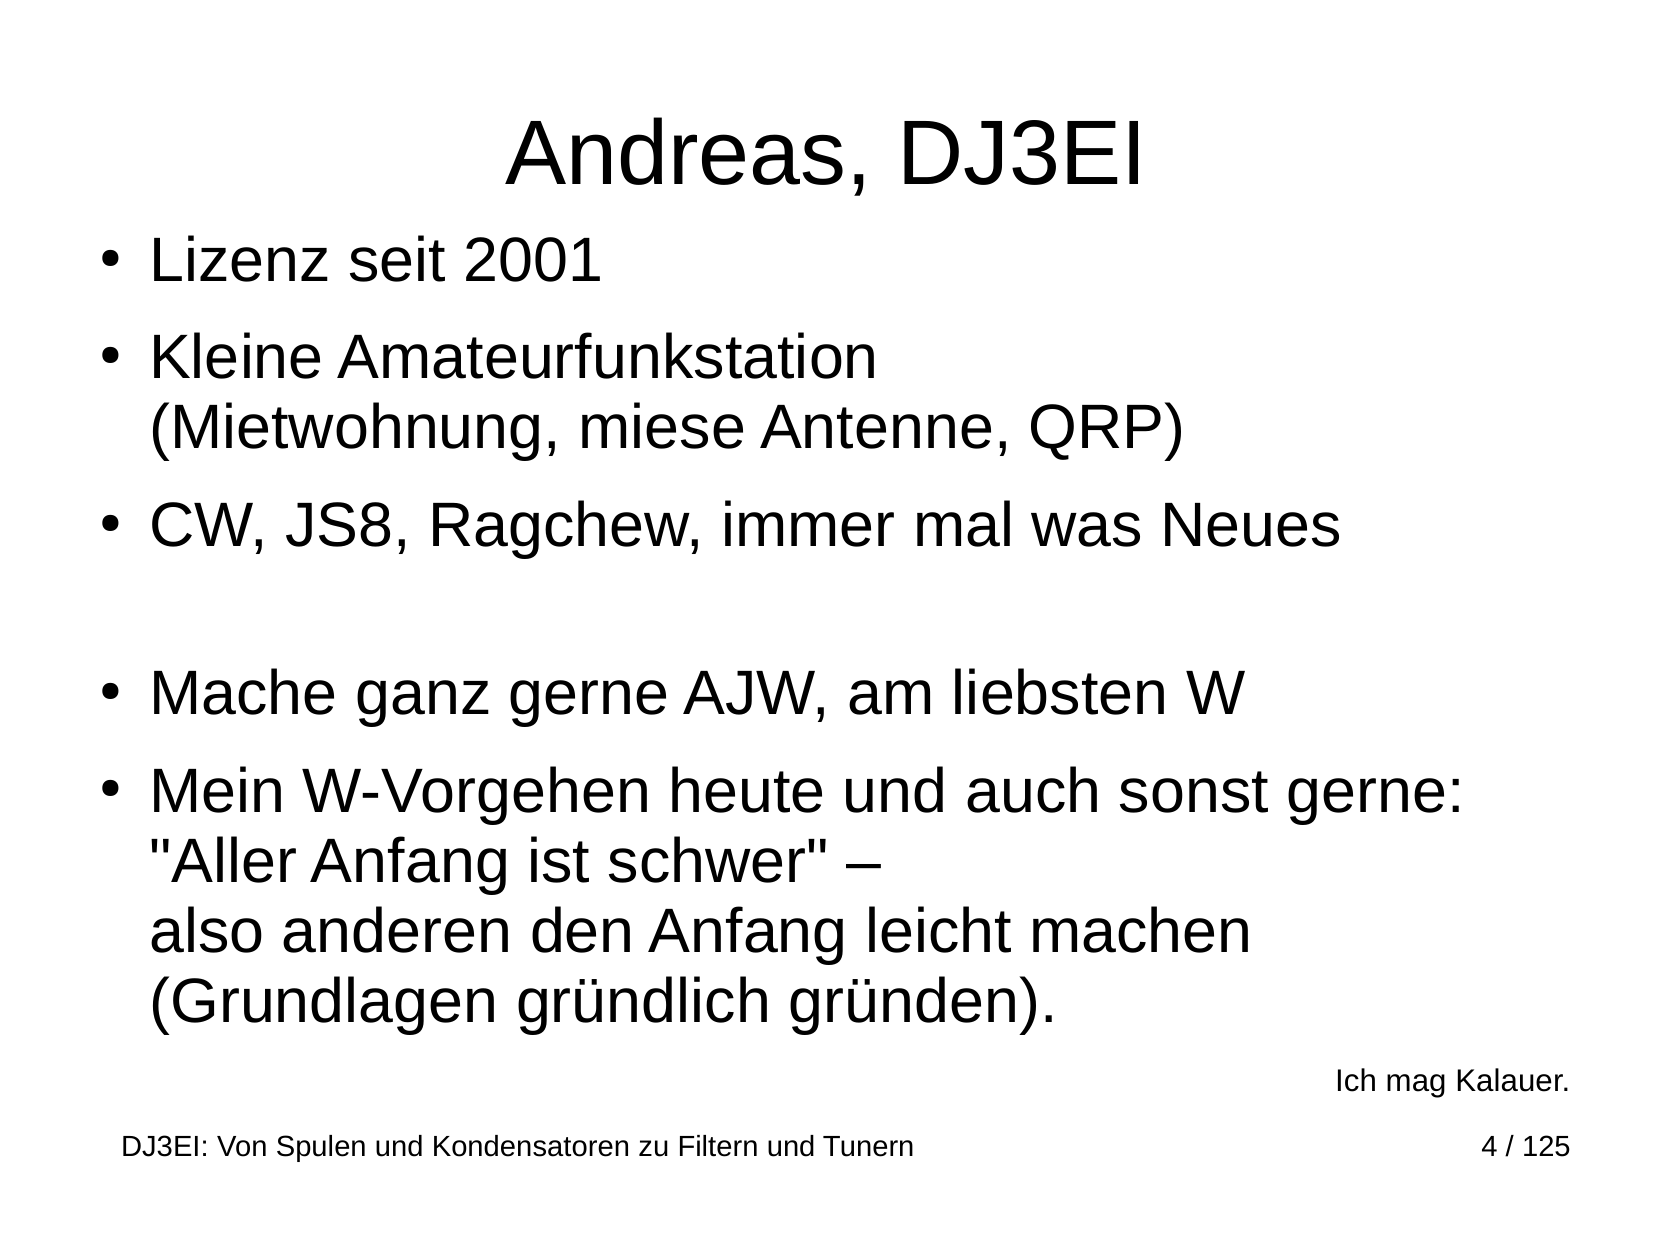

# Andreas, DJ3EI
Lizenz seit 2001
Kleine Amateurfunkstation
(Mietwohnung, miese Antenne, QRP)
CW, JS8, Ragchew, immer mal was Neues
Mache ganz gerne AJW, am liebsten W
Mein W-Vorgehen heute und auch sonst gerne:
"Aller Anfang ist schwer" –
also anderen den Anfang leicht machen
(Grundlagen gründlich gründen).
Ich mag Kalauer.